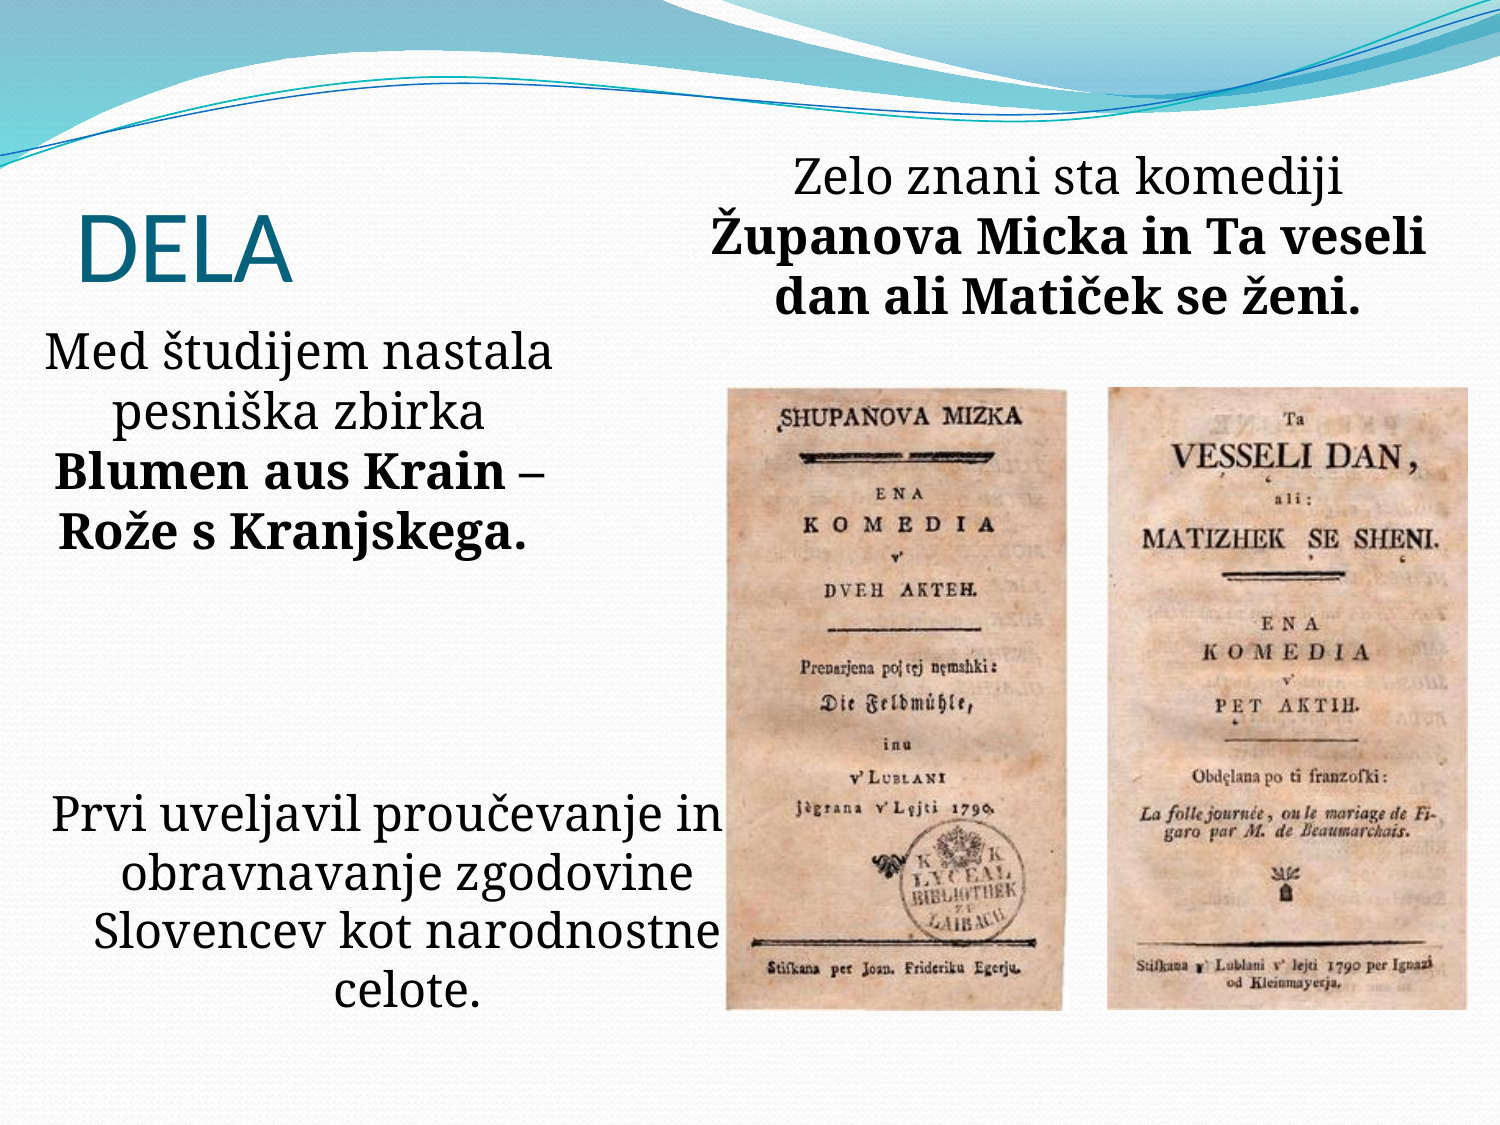

# DELA
Zelo znani sta komediji Županova Micka in Ta veseli dan ali Matiček se ženi.
Med študijem nastala pesniška zbirka Blumen aus Krain – Rože s Kranjskega.
Prvi uveljavil proučevanje in obravnavanje zgodovine Slovencev kot narodnostne celote.